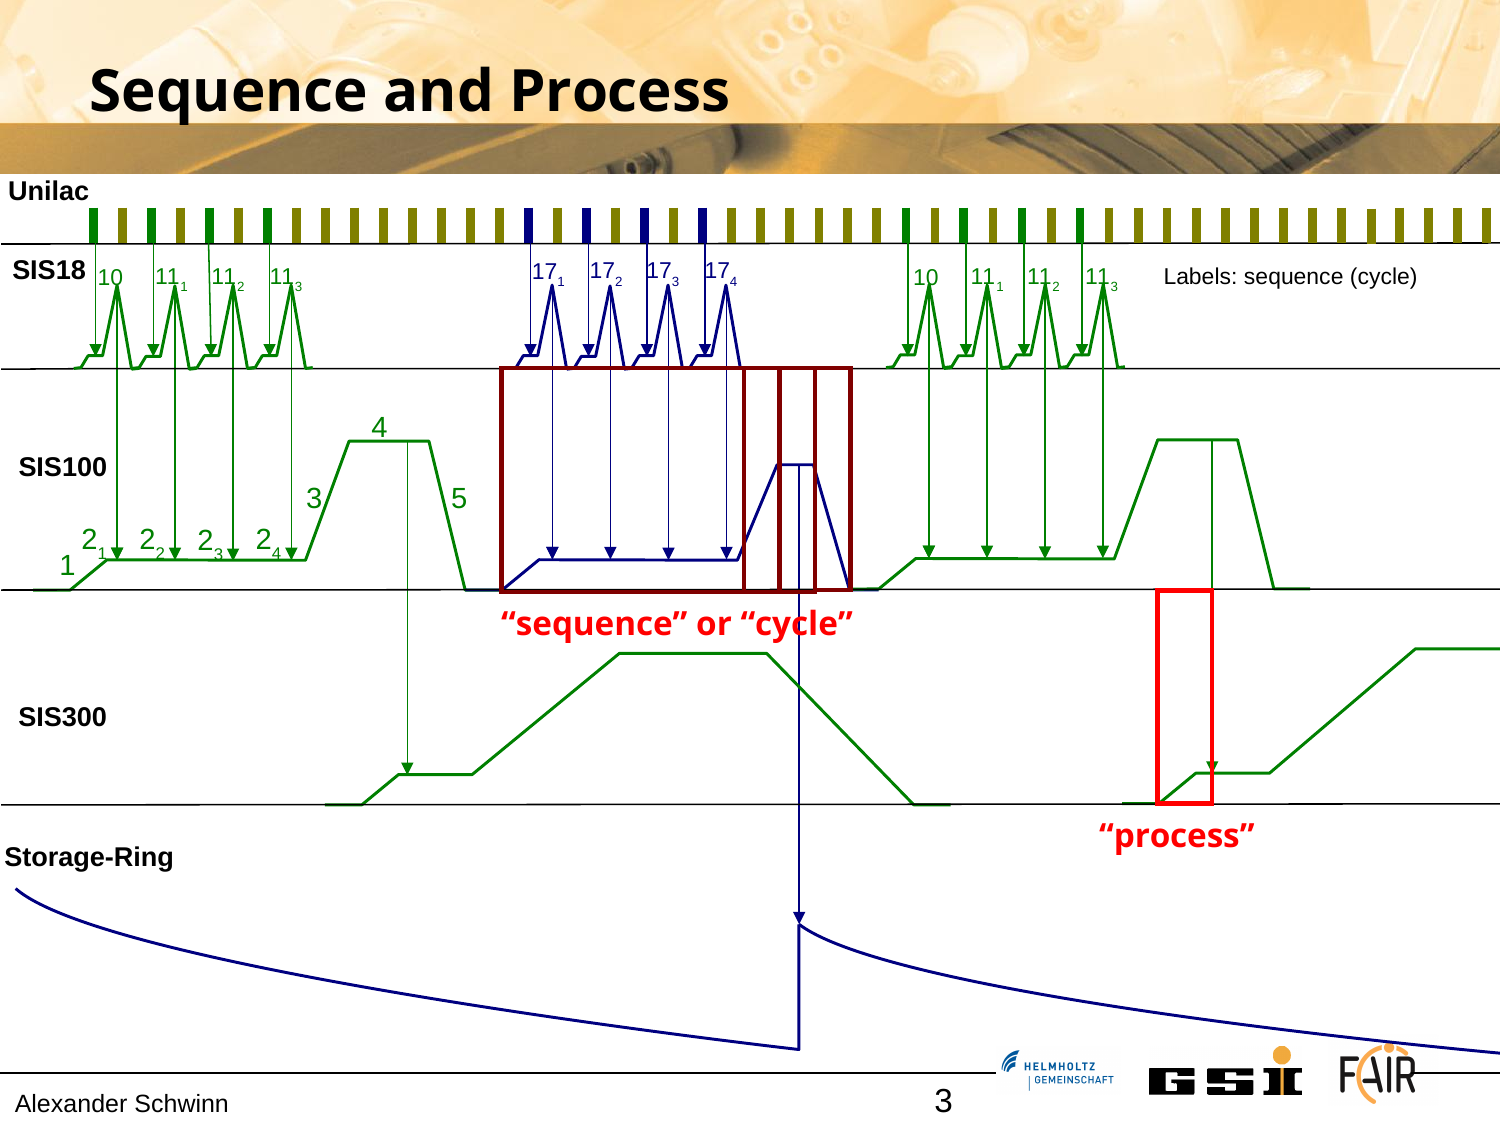

Sequence and Process
Unilac
SIS18
172
173
174
171
111
112
113
10
111
112
113
10
Labels: sequence (cycle)
4
SIS100
3
5
21
22
24
23
1
“sequence” or “cycle”
SIS300
“process”
Storage-Ring
3